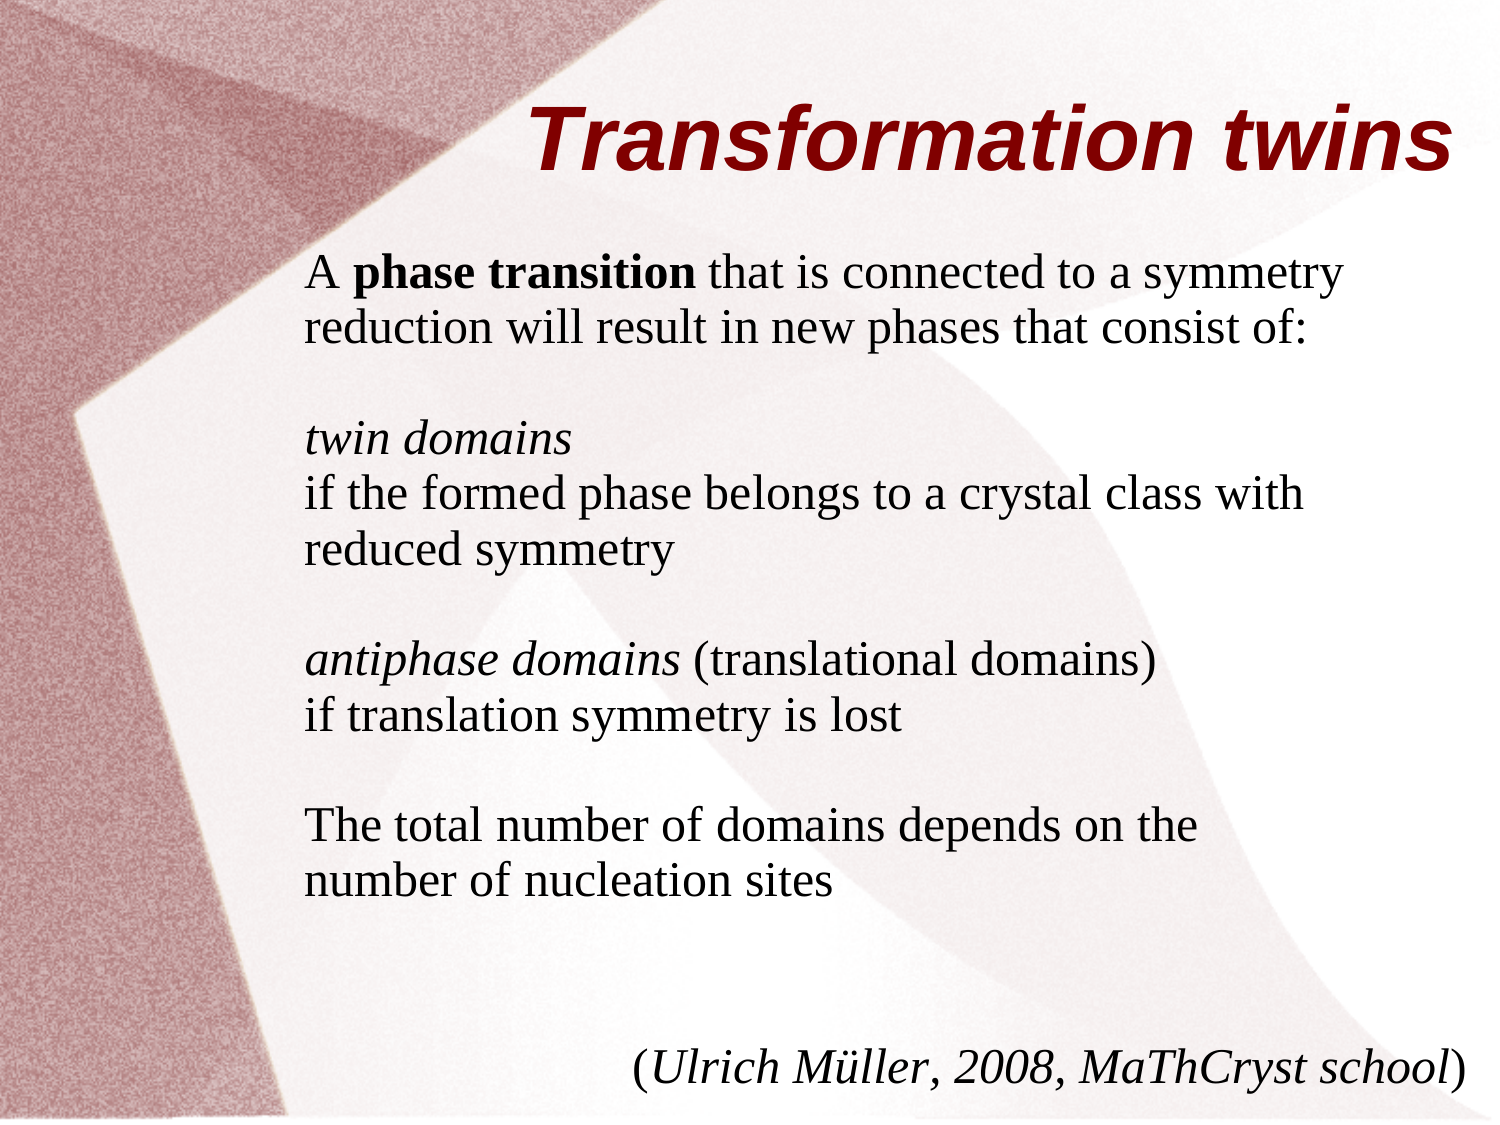

# Transformation twins
A phase transition that is connected to a symmetry reduction will result in new phases that consist of:
twin domains
if the formed phase belongs to a crystal class with reduced symmetry
antiphase domains (translational domains)
if translation symmetry is lost
The total number of domains depends on the number of nucleation sites
(Ulrich Müller, 2008, MaThCryst school)